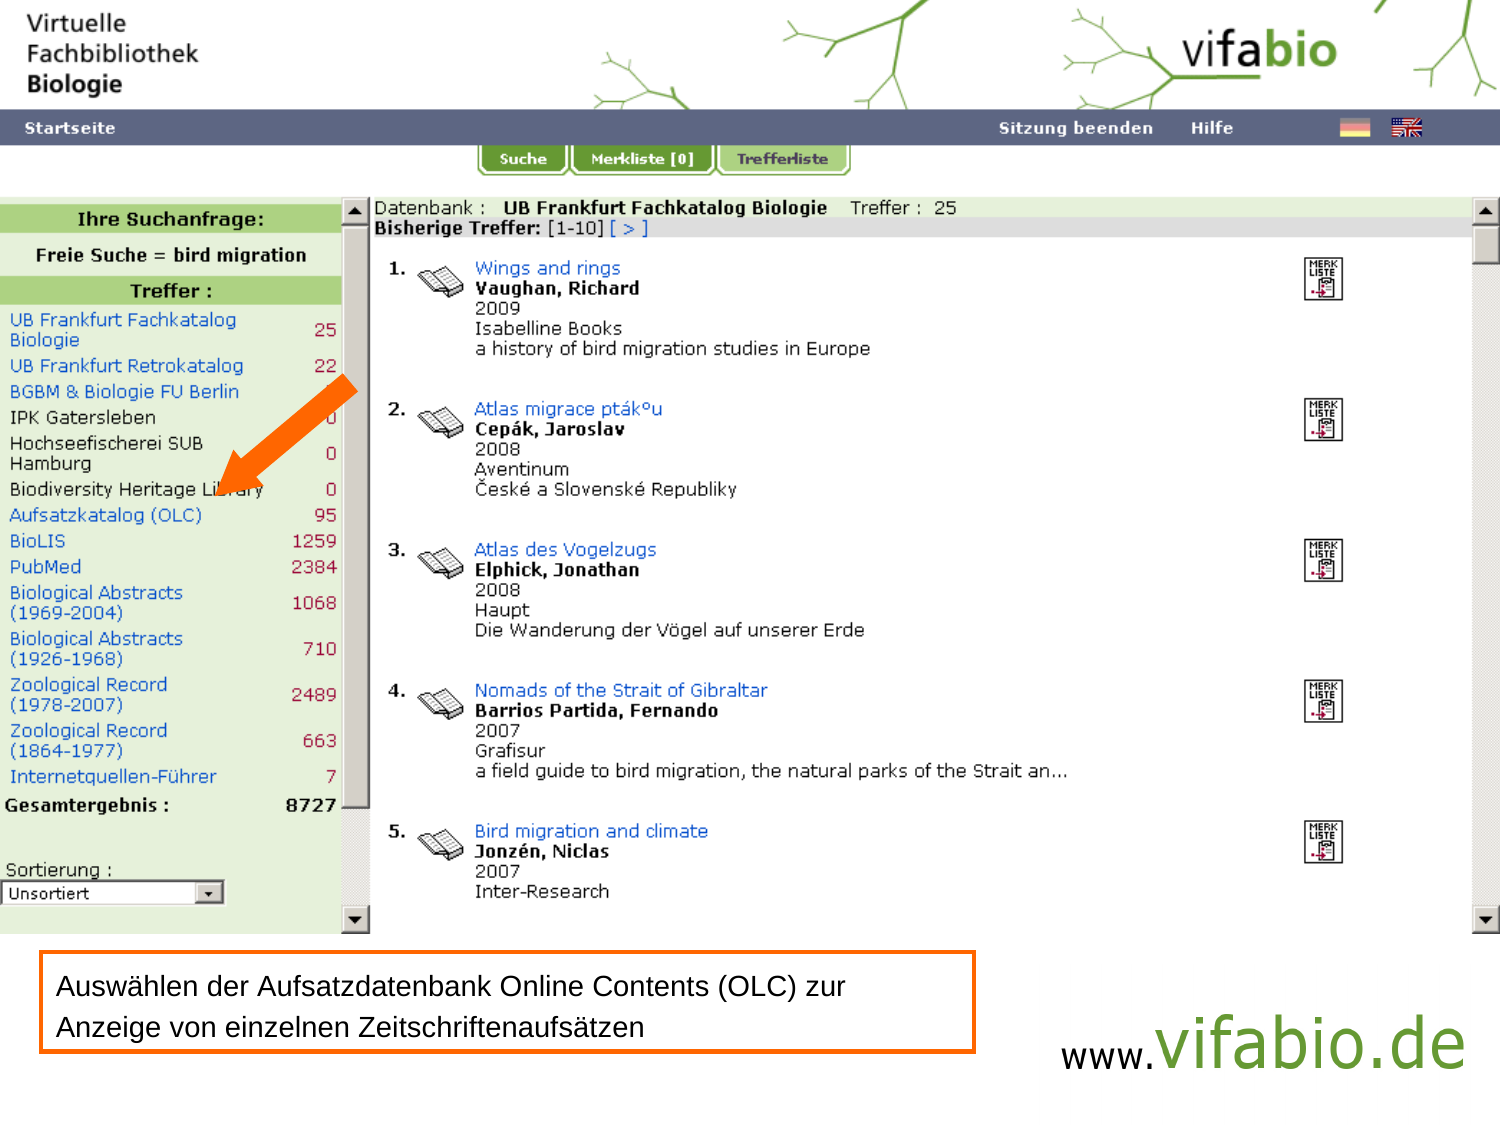

# Kurztrefferliste -> eMedium (Bildschirmfoto)
...
Auswählen der Aufsatzdatenbank Online Contents (OLC) zur Anzeige von einzelnen Zeitschriftenaufsätzen